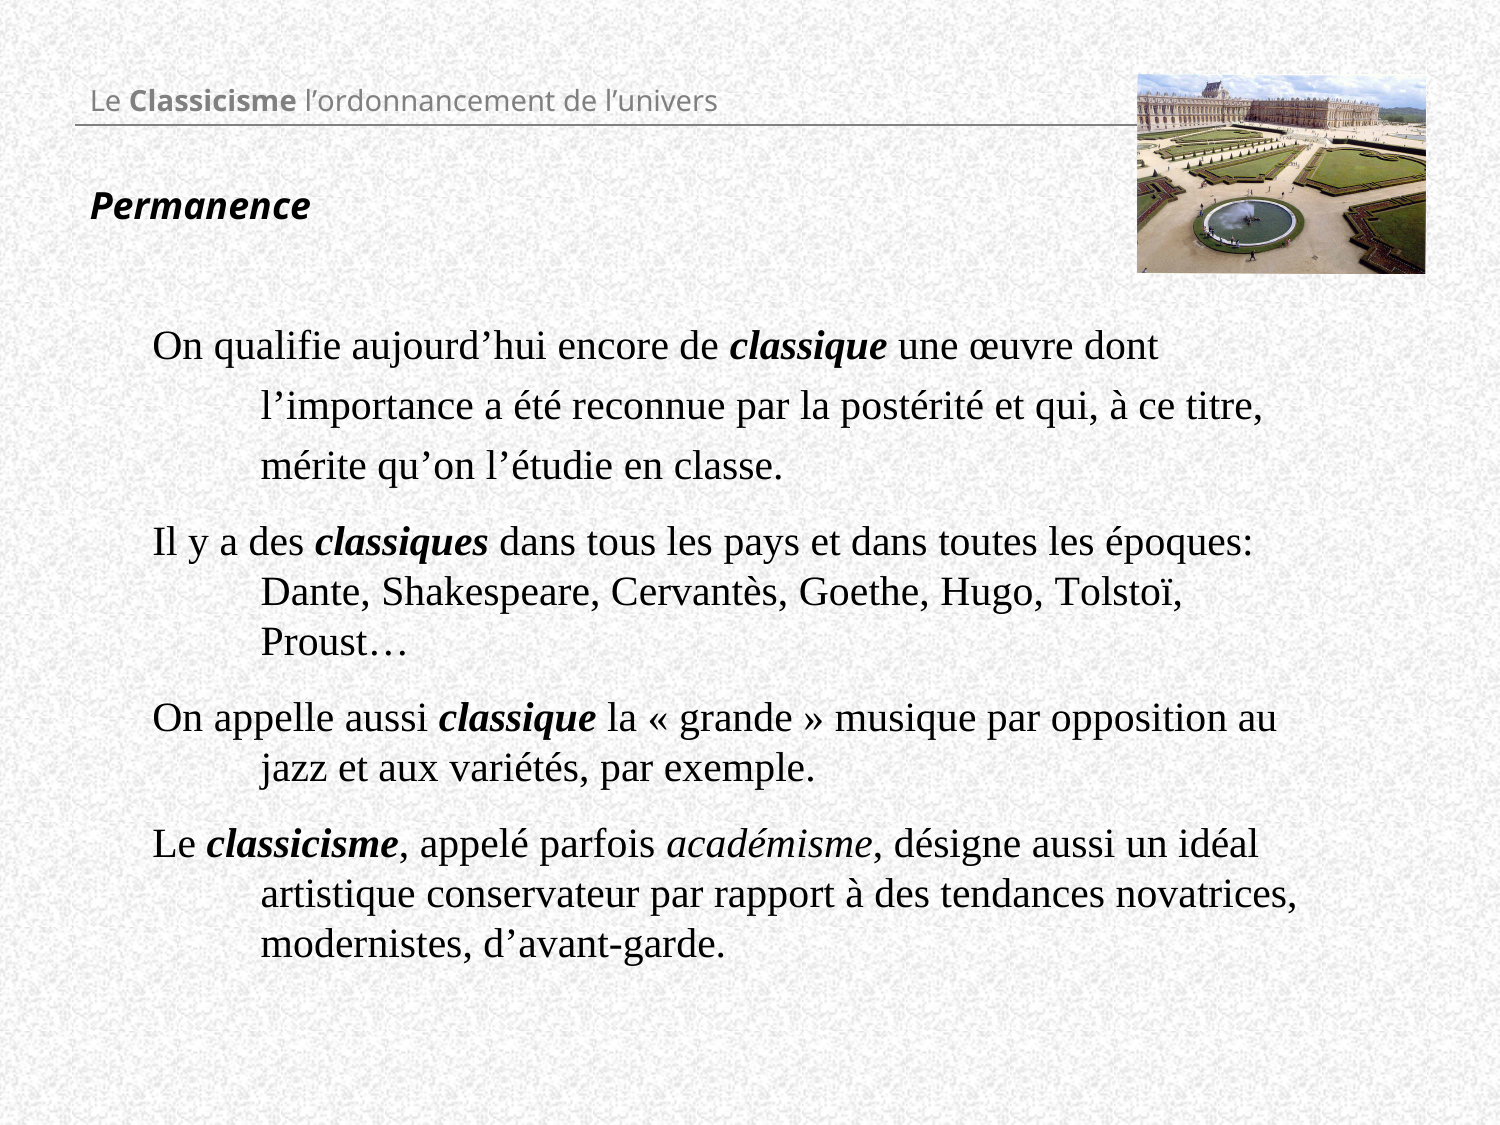

Le Classicisme l’ordonnancement de l’univers
Permanence
On qualifie aujourd’hui encore de classique une œuvre dont l’importance a été reconnue par la postérité et qui, à ce titre, mérite qu’on l’étudie en classe.
Il y a des classiques dans tous les pays et dans toutes les époques:
Dante, Shakespeare, Cervantès, Goethe, Hugo, Tolstoï, Proust…
On appelle aussi classique la « grande » musique par opposition au jazz et aux variétés, par exemple.
Le classicisme, appelé parfois académisme, désigne aussi un idéal artistique conservateur par rapport à des tendances novatrices, modernistes, d’avant-garde.